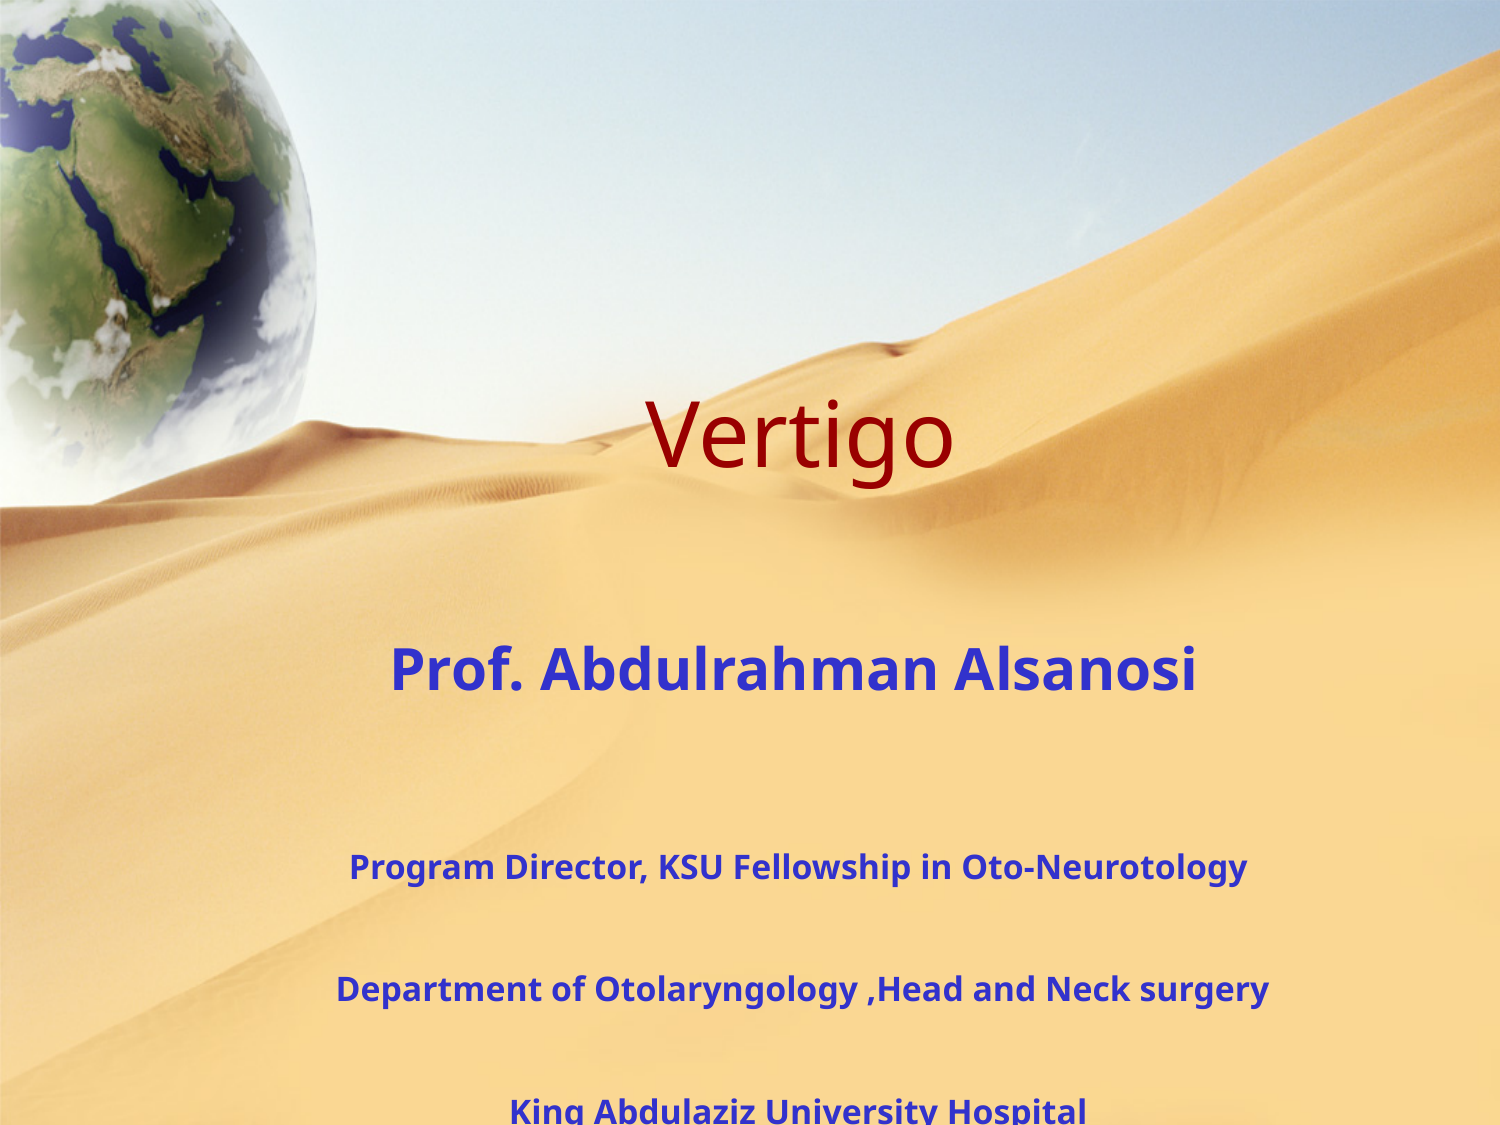

Vertigo
Prof. Abdulrahman Alsanosi
 Program Director, KSU Fellowship in Oto-Neurotology
   Department of Otolaryngology ,Head and Neck surgery
   King Abdulaziz University Hospital
   King Saud University